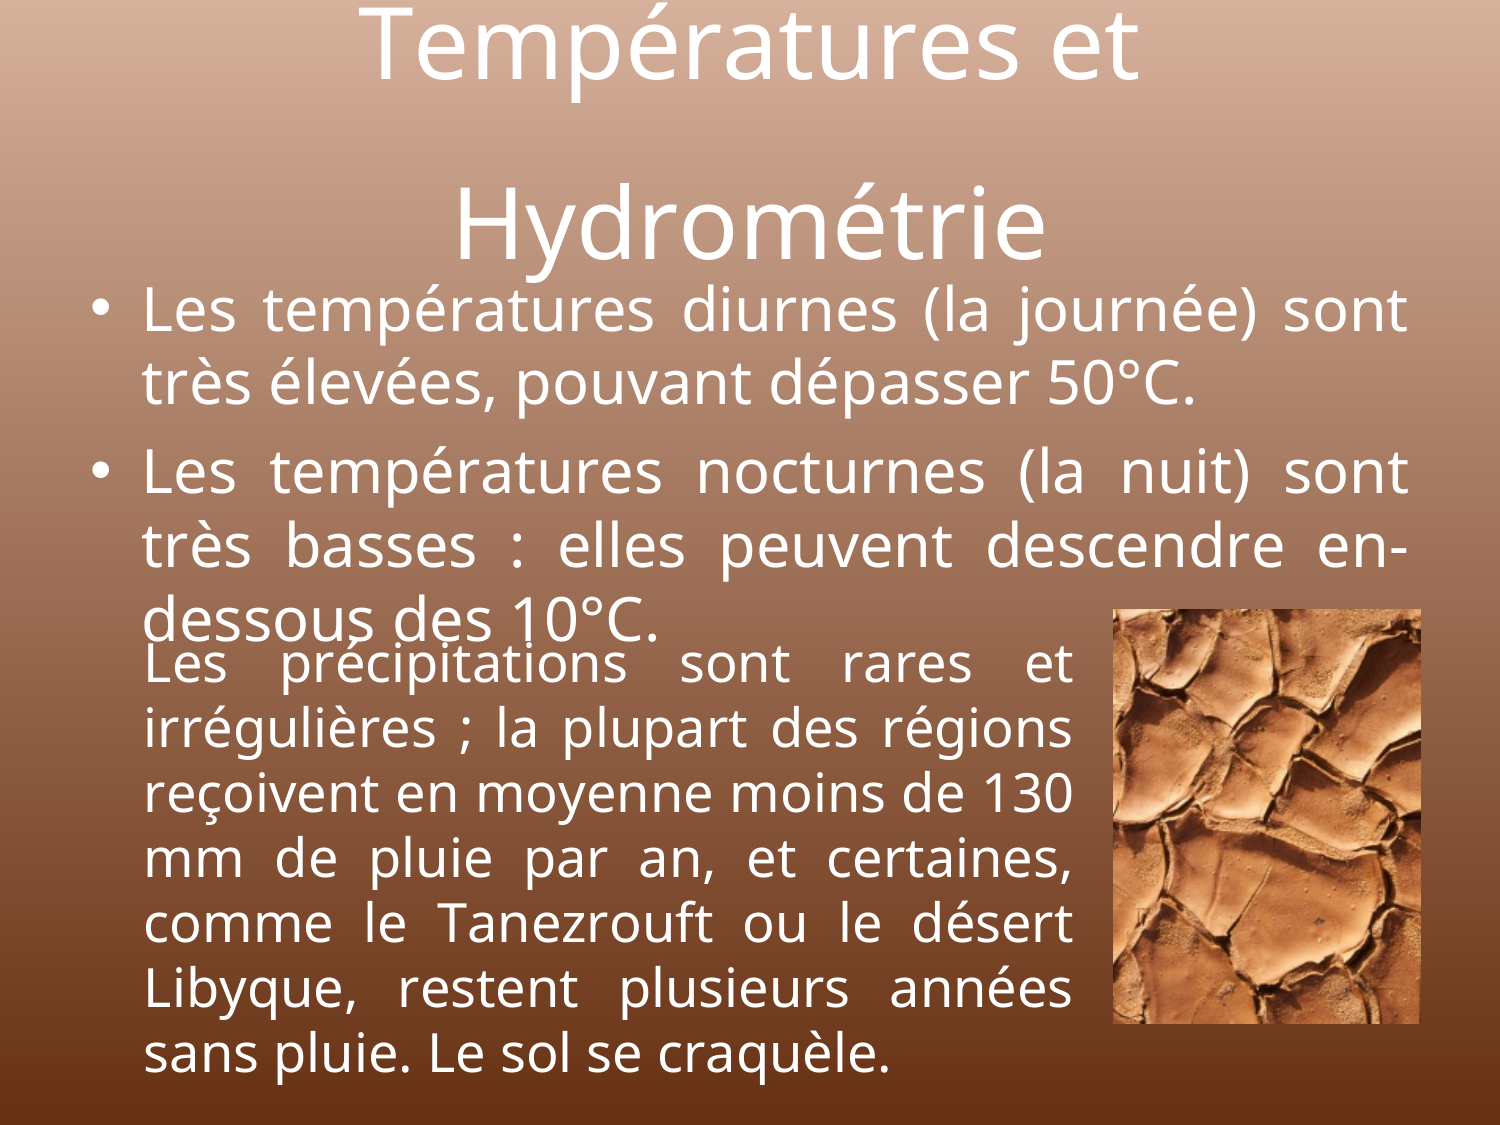

# Températures et Hydrométrie
Les températures diurnes (la journée) sont très élevées, pouvant dépasser 50°C.
Les températures nocturnes (la nuit) sont très basses : elles peuvent descendre en-dessous des 10°C.
Les précipitations sont rares et irrégulières ; la plupart des régions reçoivent en moyenne moins de 130 mm de pluie par an, et certaines, comme le Tanezrouft ou le désert Libyque, restent plusieurs années sans pluie. Le sol se craquèle.